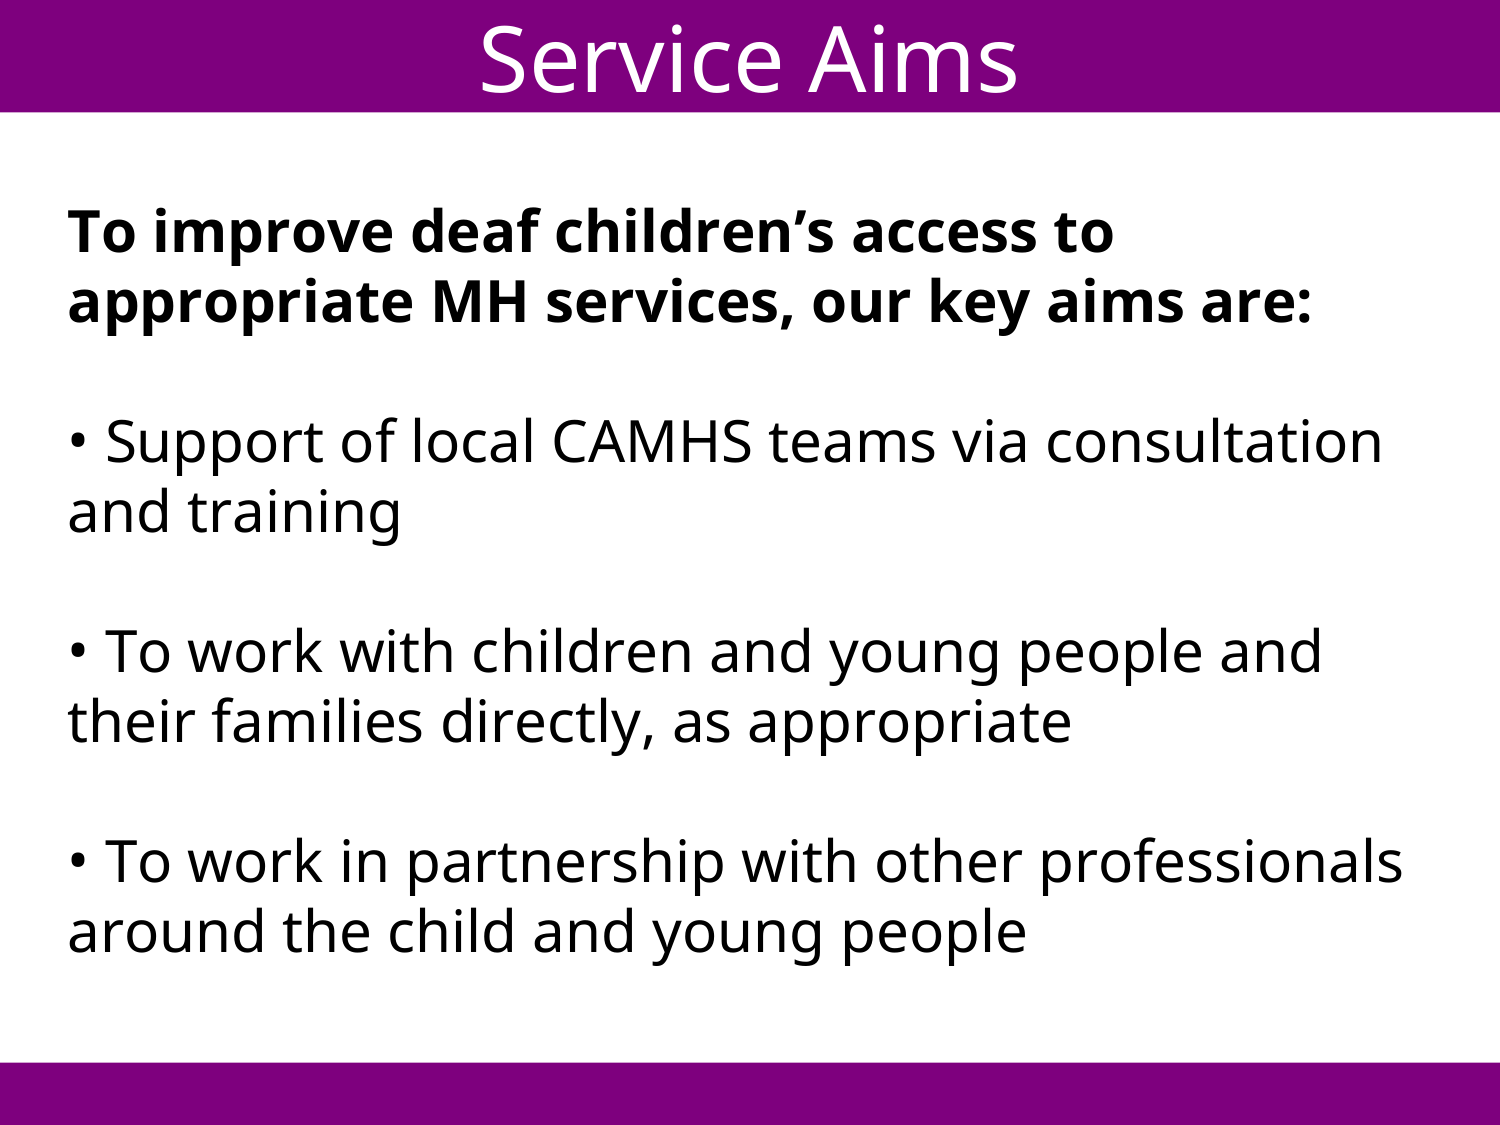

Service Aims
To improve deaf children’s access to appropriate MH services, our key aims are:
 Support of local CAMHS teams via consultation and training
 To work with children and young people and their families directly, as appropriate
 To work in partnership with other professionals around the child and young people
#